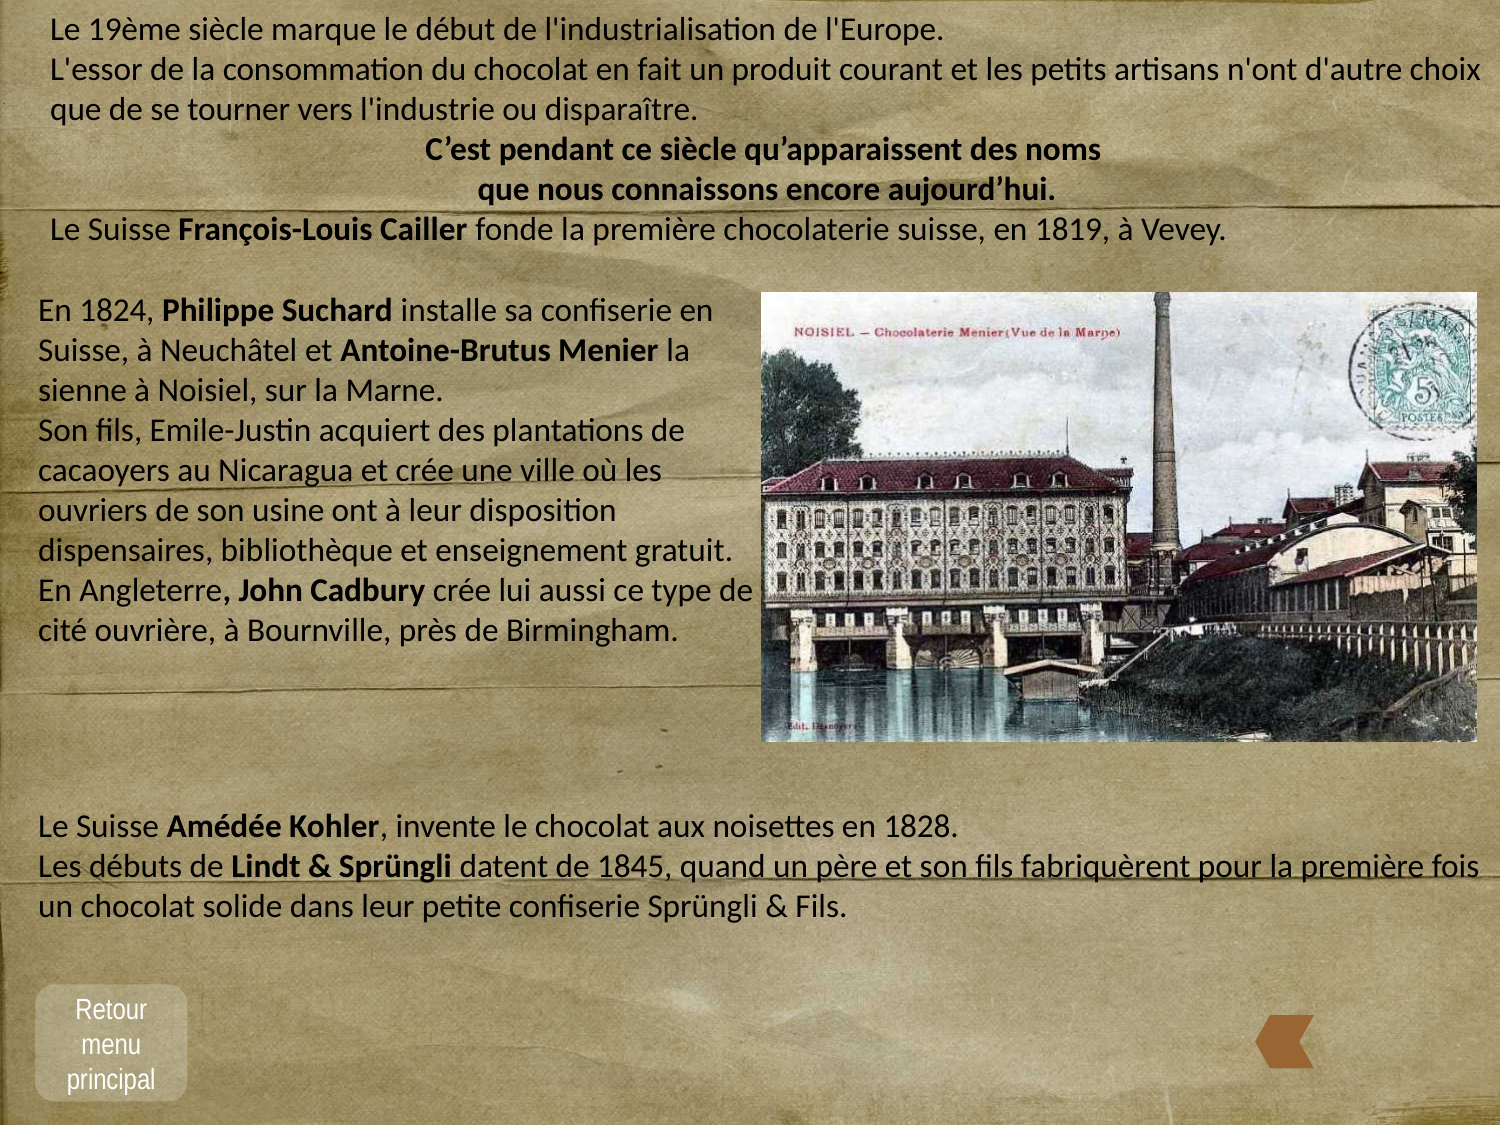

Le 19ème siècle marque le début de l'industrialisation de l'Europe.
L'essor de la consommation du chocolat en fait un produit courant et les petits artisans n'ont d'autre choix que de se tourner vers l'industrie ou disparaître.
C’est pendant ce siècle qu’apparaissent des noms
que nous connaissons encore aujourd’hui.
Le Suisse François-Louis Cailler fonde la première chocolaterie suisse, en 1819, à Vevey.
#
En 1824, Philippe Suchard installe sa confiserie en Suisse, à Neuchâtel et Antoine-Brutus Menier la sienne à Noisiel, sur la Marne.
Son fils, Emile-Justin acquiert des plantations de cacaoyers au Nicaragua et crée une ville où les ouvriers de son usine ont à leur disposition dispensaires, bibliothèque et enseignement gratuit.
En Angleterre, John Cadbury crée lui aussi ce type de cité ouvrière, à Bournville, près de Birmingham.
Le Suisse Amédée Kohler, invente le chocolat aux noisettes en 1828.
Les débuts de Lindt & Sprüngli datent de 1845, quand un père et son fils fabriquèrent pour la première fois un chocolat solide dans leur petite confiserie Sprüngli & Fils.
Retour menu
principal